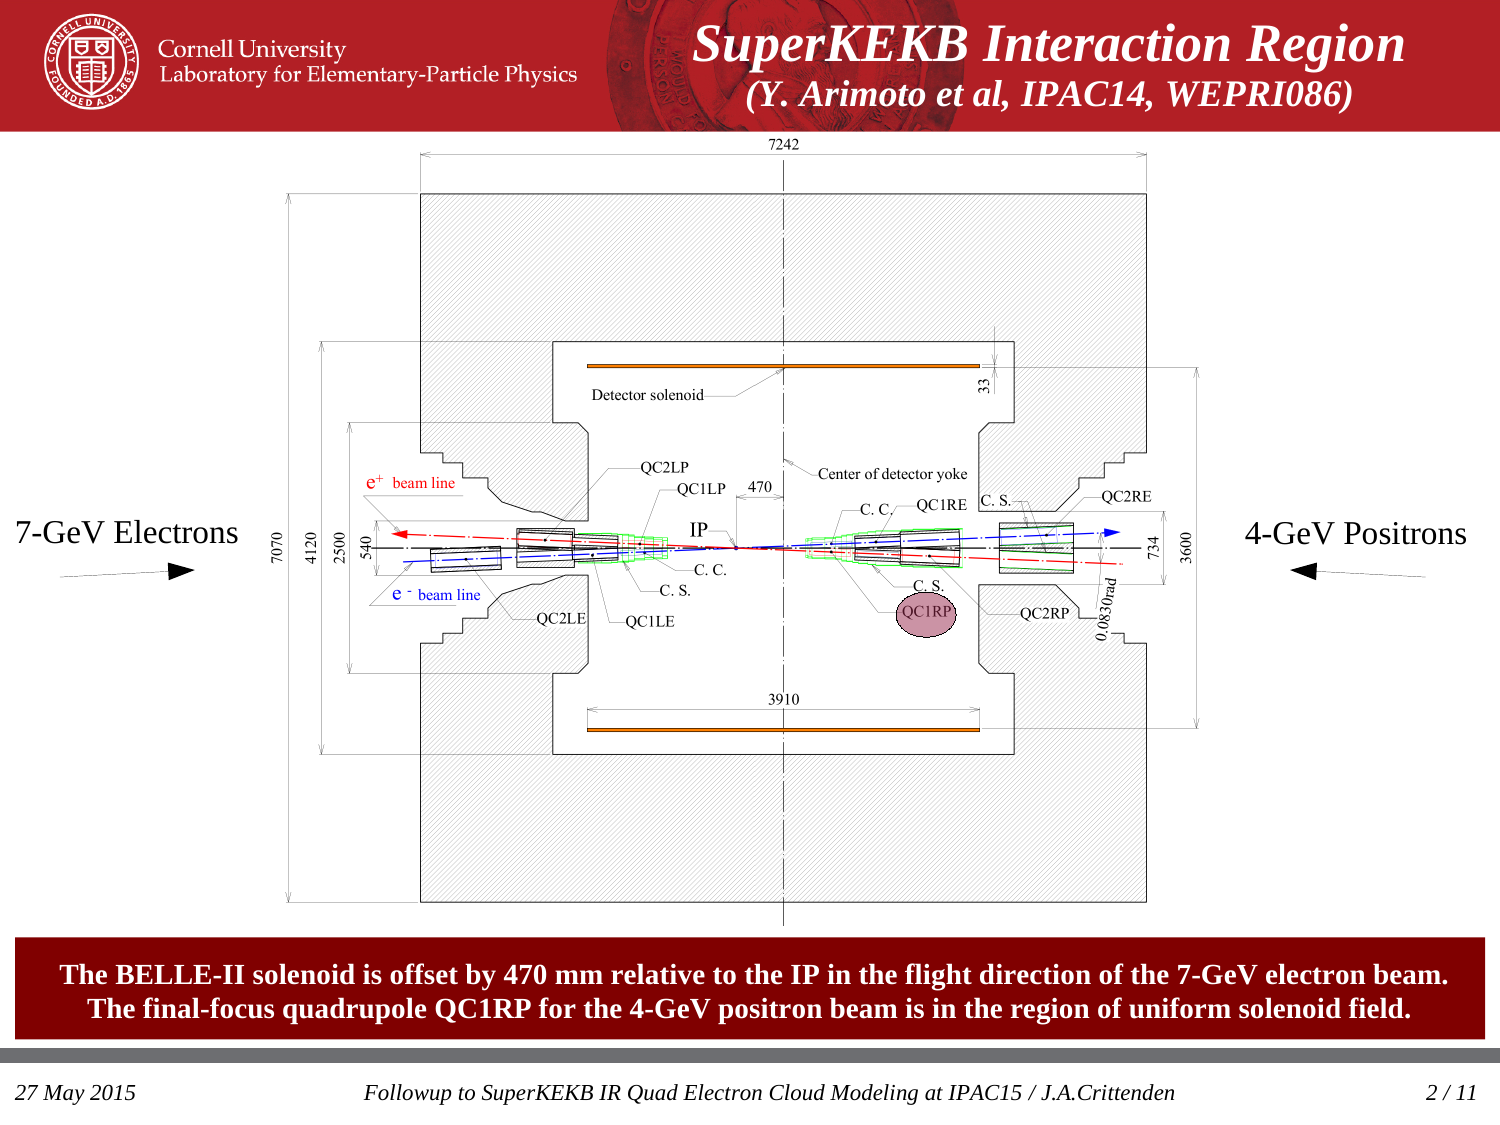

# SuperKEKB Interaction Region (Y. Arimoto et al, IPAC14, WEPRI086)
7-GeV Electrons
4-GeV Positrons
 The BELLE-II solenoid is offset by 470 mm relative to the IP in the flight direction of the 7-GeV electron beam. The final-focus quadrupole QC1RP for the 4-GeV positron beam is in the region of uniform solenoid field.